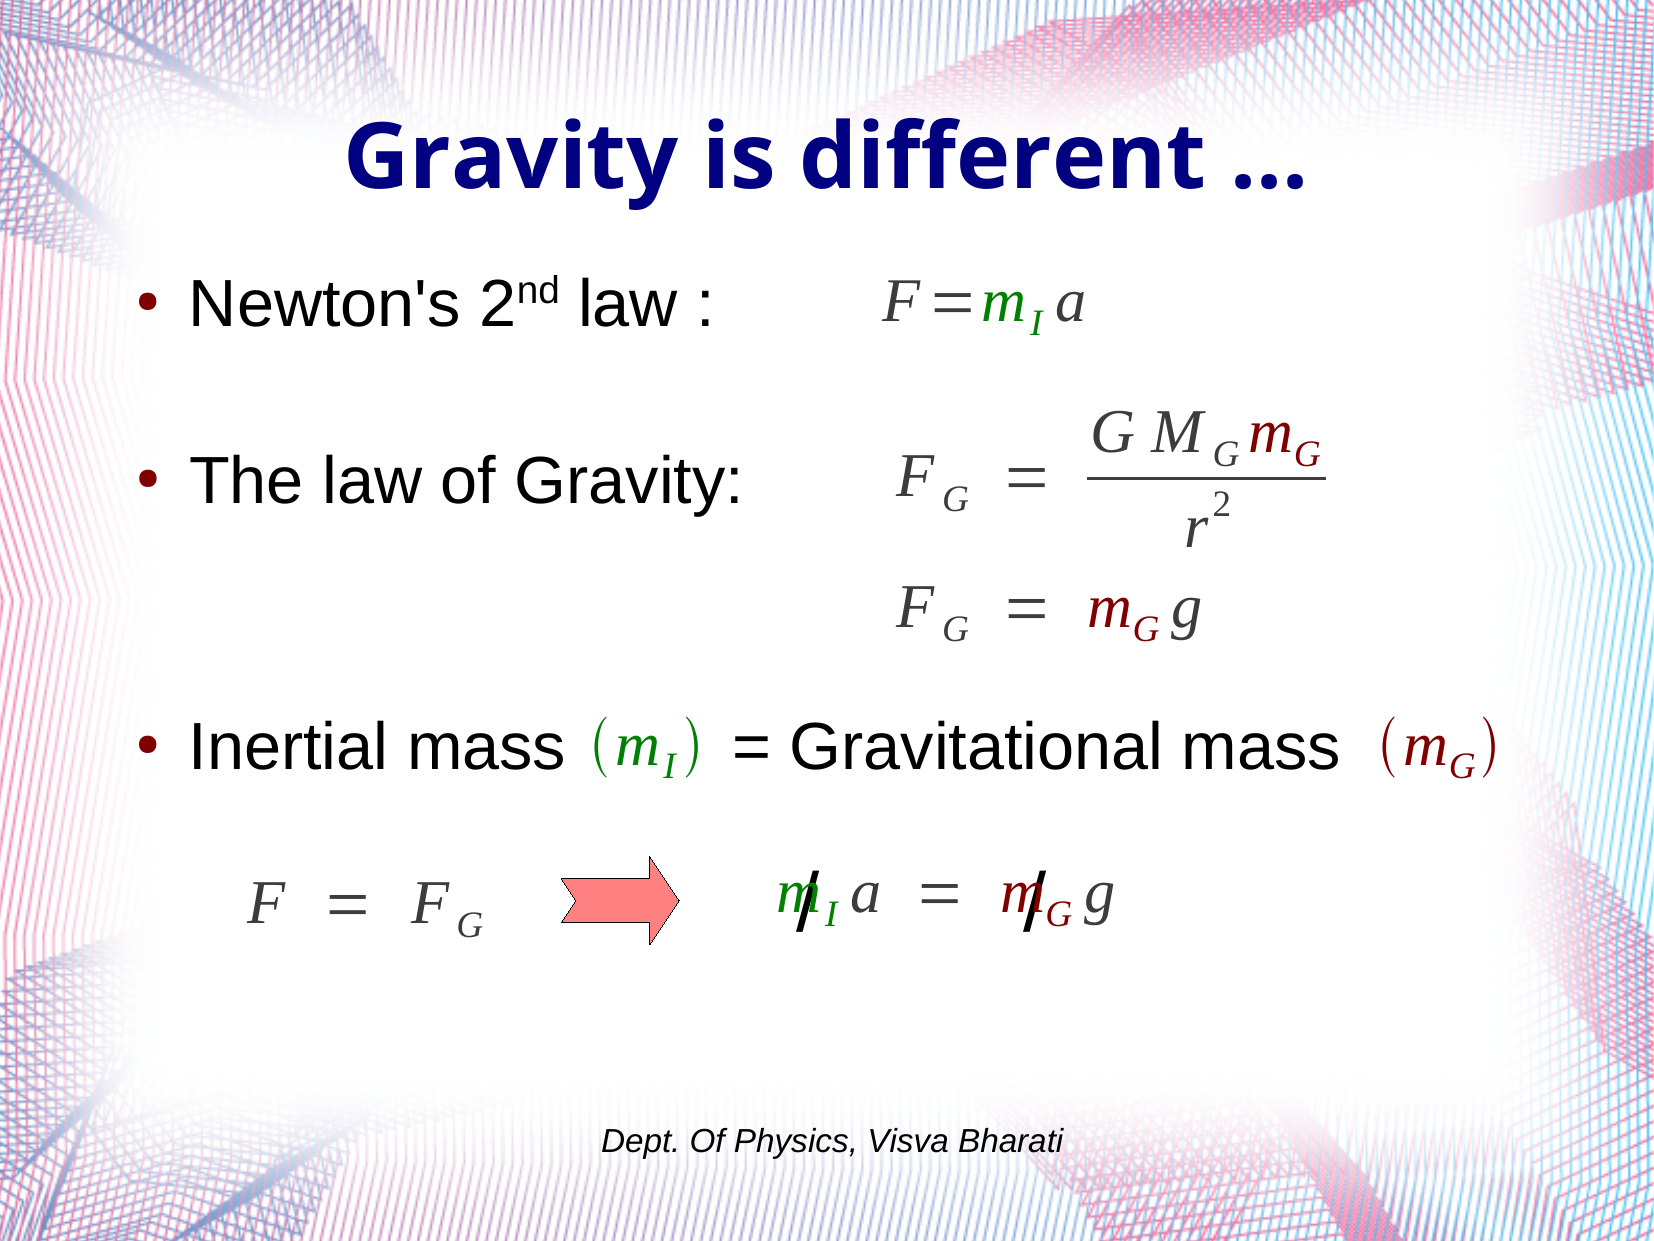

# Gravity is different ...
Newton's 2nd law :
The law of Gravity:
Inertial mass = Gravitational mass
 / /
Dept. Of Physics, Visva Bharati